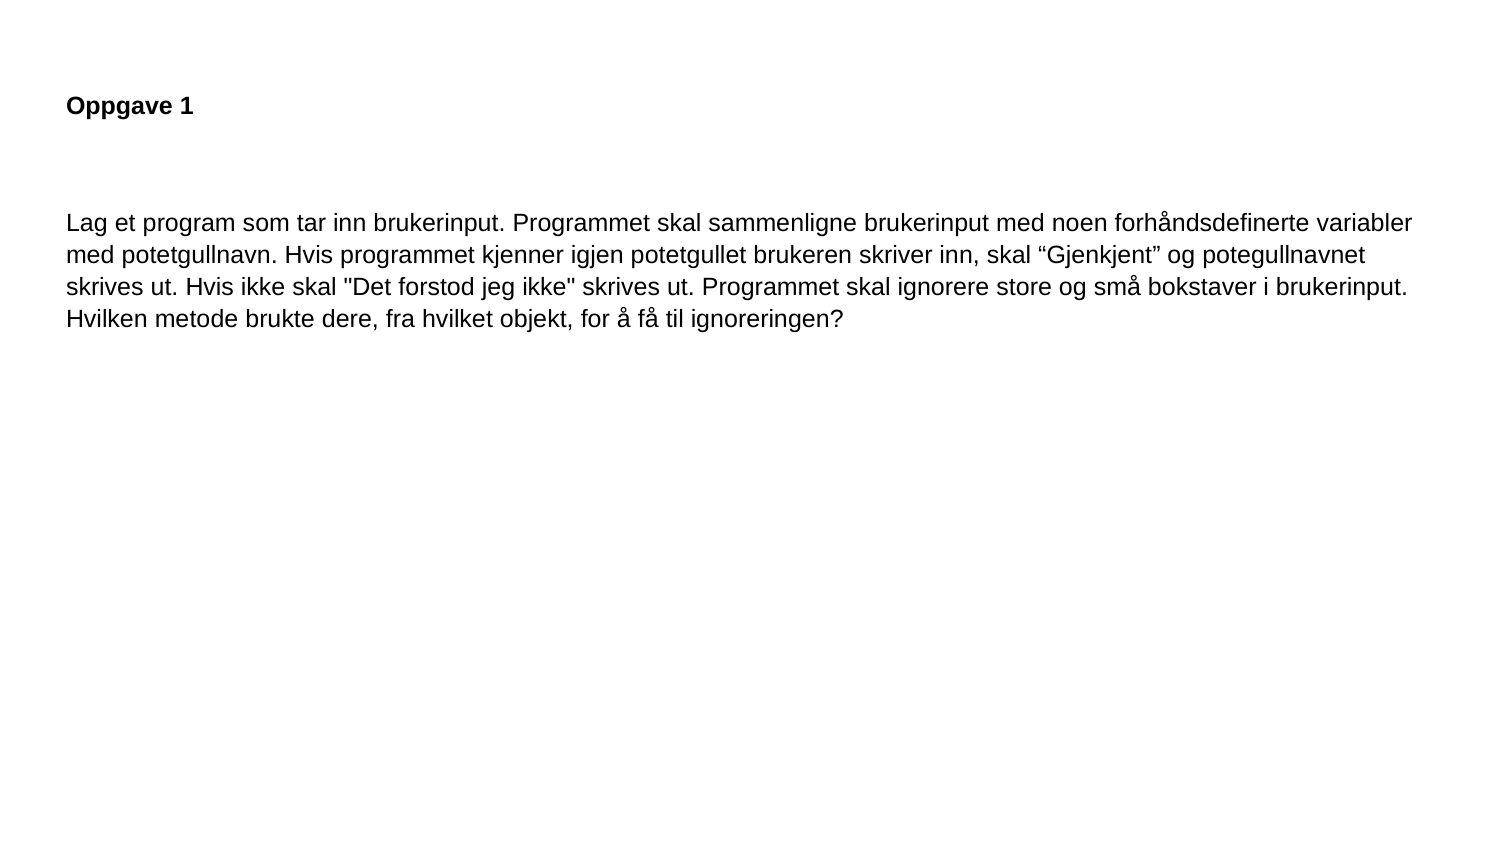

# Oppgave 1
Lag et program som tar inn brukerinput. Programmet skal sammenligne brukerinput med noen forhåndsdefinerte variabler med potetgullnavn. Hvis programmet kjenner igjen potetgullet brukeren skriver inn, skal “Gjenkjent” og potegullnavnet skrives ut. Hvis ikke skal "Det forstod jeg ikke" skrives ut. Programmet skal ignorere store og små bokstaver i brukerinput. Hvilken metode brukte dere, fra hvilket objekt, for å få til ignoreringen?